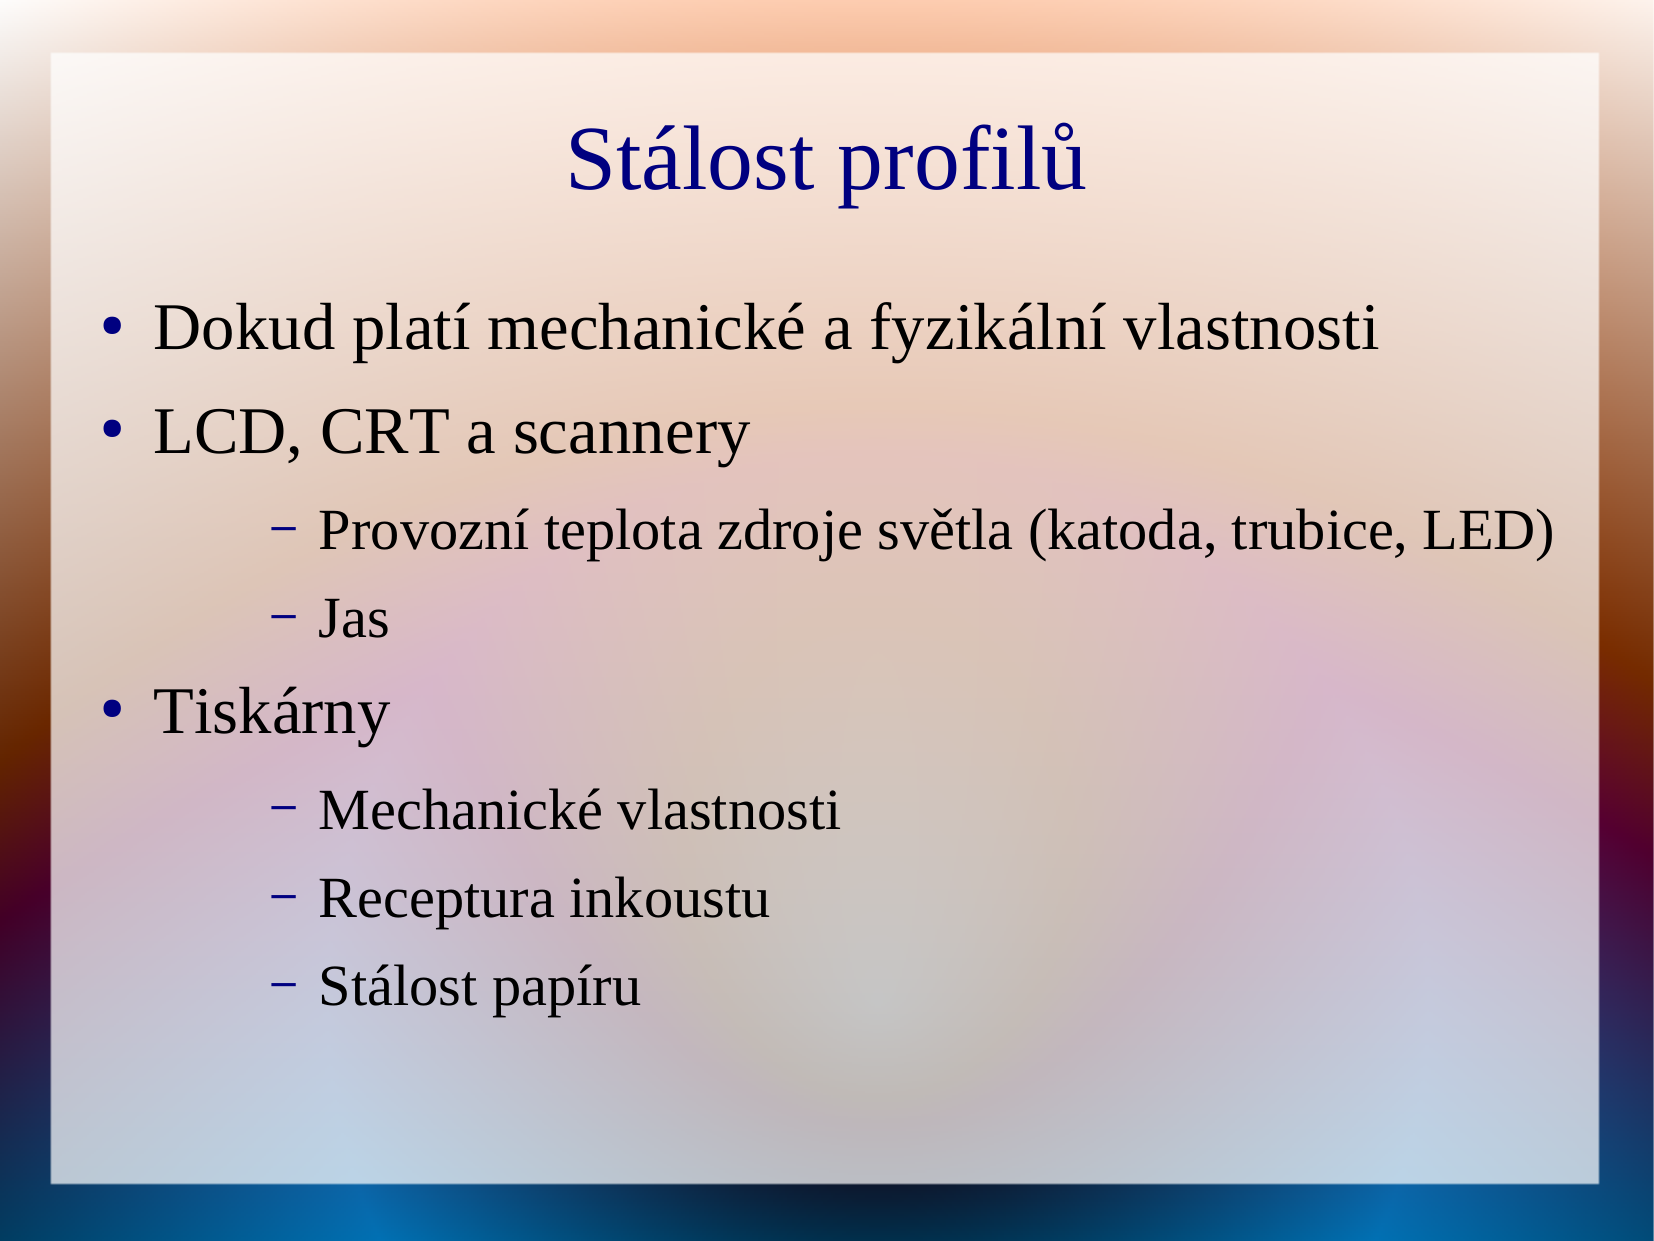

# Stálost profilů
Dokud platí mechanické a fyzikální vlastnosti
LCD, CRT a scannery
Provozní teplota zdroje světla (katoda, trubice, LED)
Jas
Tiskárny
Mechanické vlastnosti
Receptura inkoustu
Stálost papíru